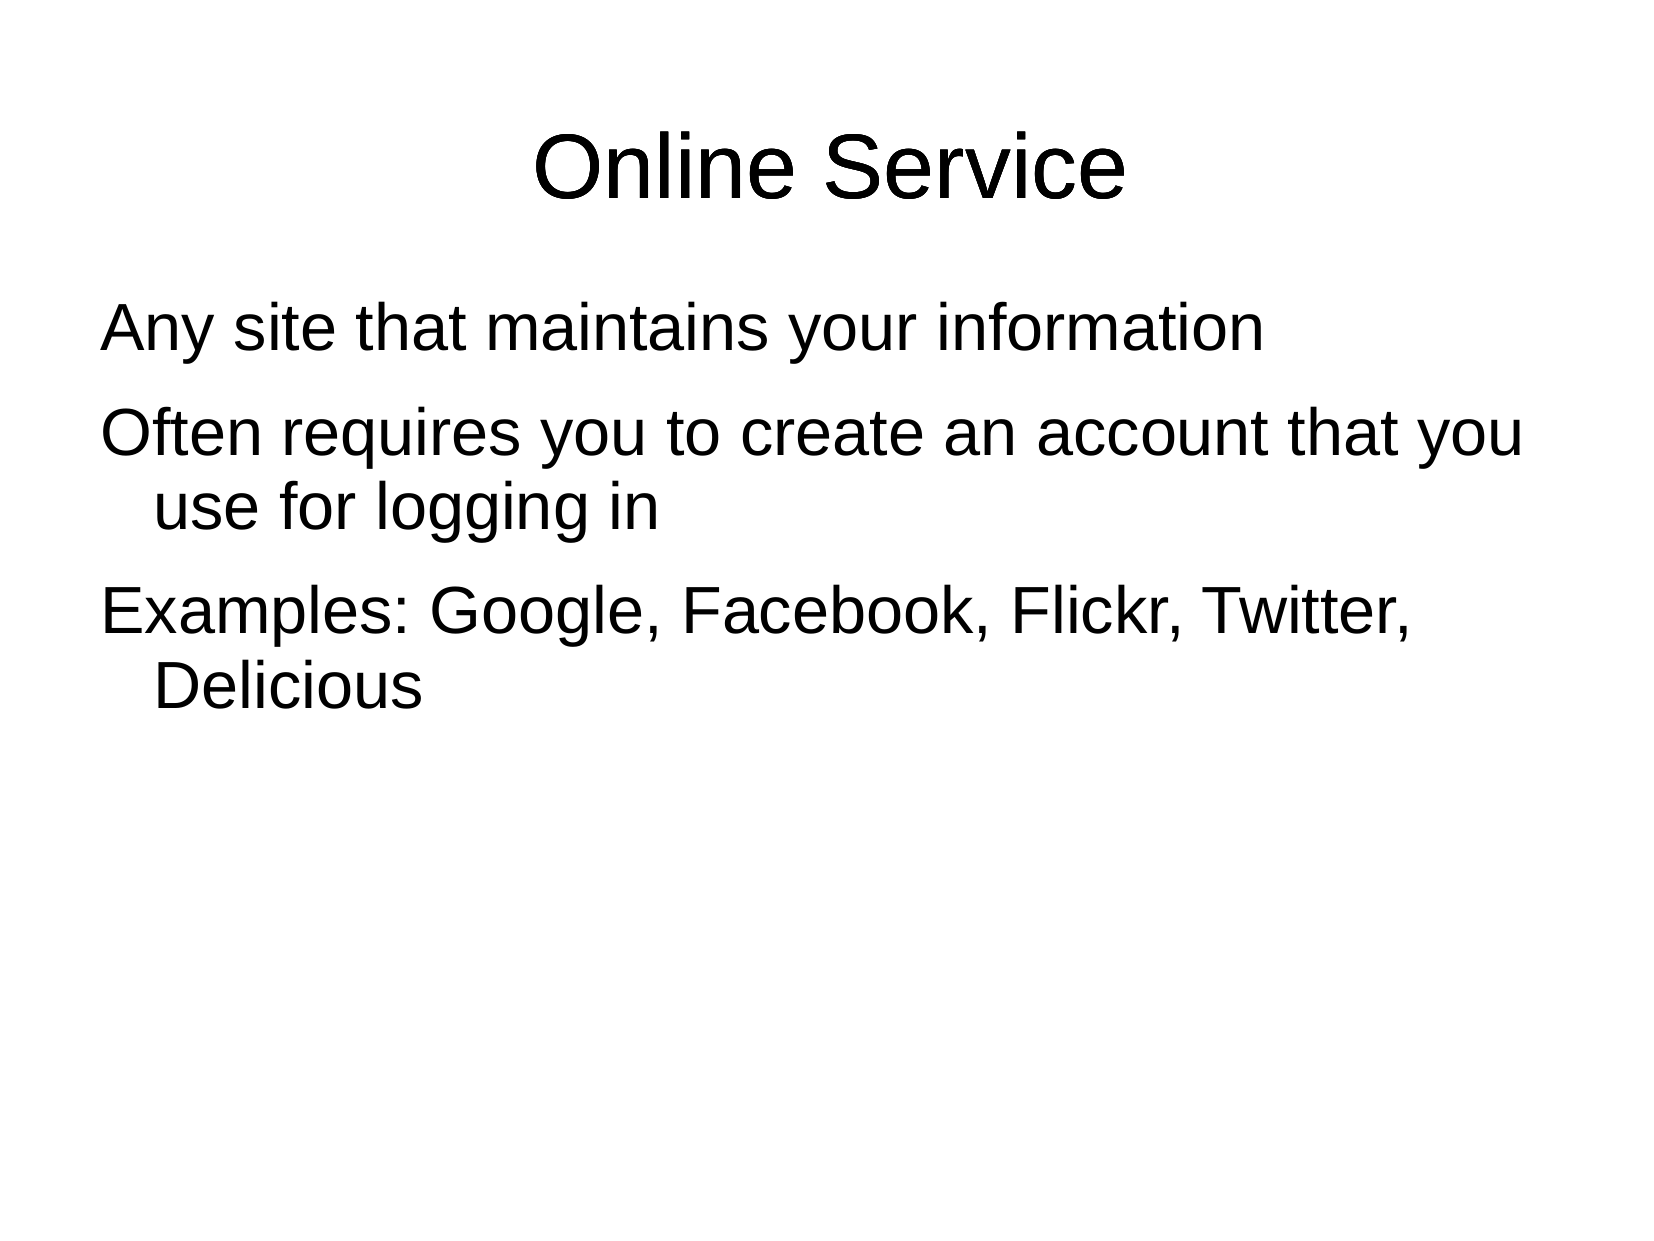

# Online Service
Online Service
Online Service
Any site that maintains your information
Often requires you to create an account that you use for logging in
Examples: Google, Facebook, Flickr, Twitter, Delicious